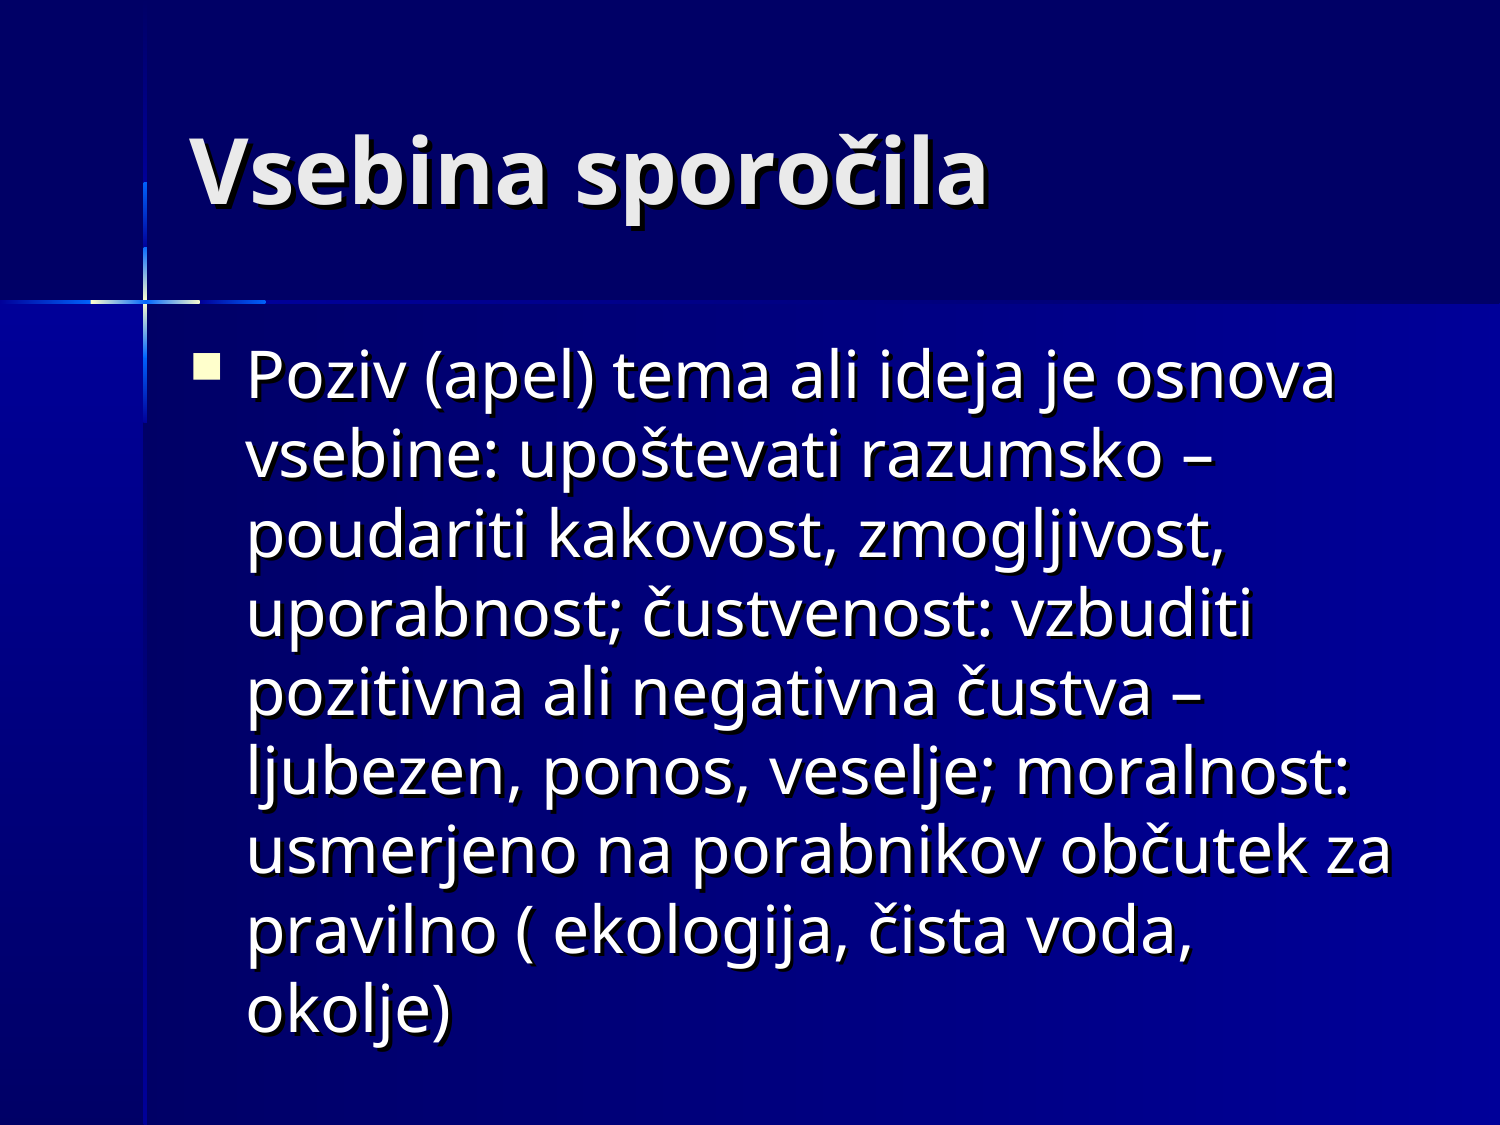

# Vsebina sporočila
Poziv (apel) tema ali ideja je osnova vsebine: upoštevati razumsko – poudariti kakovost, zmogljivost, uporabnost; čustvenost: vzbuditi pozitivna ali negativna čustva – ljubezen, ponos, veselje; moralnost: usmerjeno na porabnikov občutek za pravilno ( ekologija, čista voda, okolje)